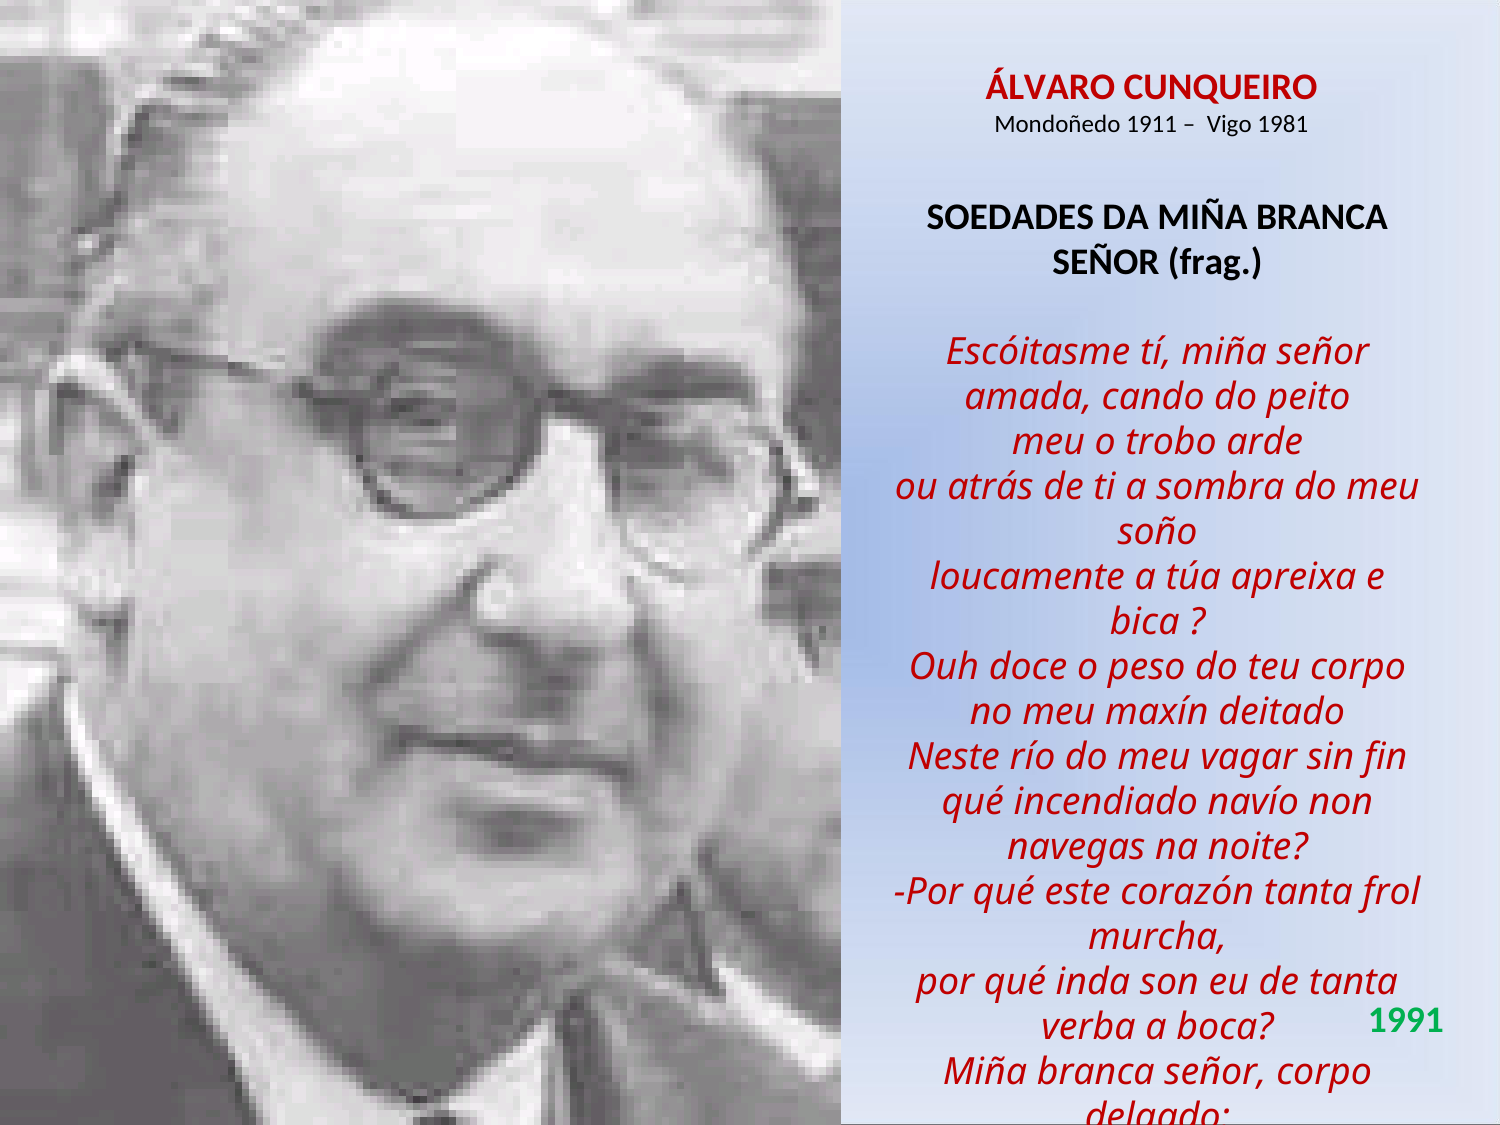

ÁLVARO CUNQUEIRO
Mondoñedo 1911 – Vigo 1981
SOEDADES DA MIÑA BRANCA SEÑOR (frag.)
Escóitasme tí, miña señor amada, cando do peito
meu o trobo arde
ou atrás de ti a sombra do meu soño
loucamente a túa apreixa e bica ?
Ouh doce o peso do teu corpo no meu maxín deitado
Neste río do meu vagar sin fin
qué incendiado navío non navegas na noite?
-Por qué este corazón tanta frol murcha,
por qué inda son eu de tanta verba a boca?
Miña branca señor, corpo delgado:
este bosque é do tempo da máis recente lúa,
i ese malvís que tanto áer enfrauta
cada día que amence renasce e asubía.
1991